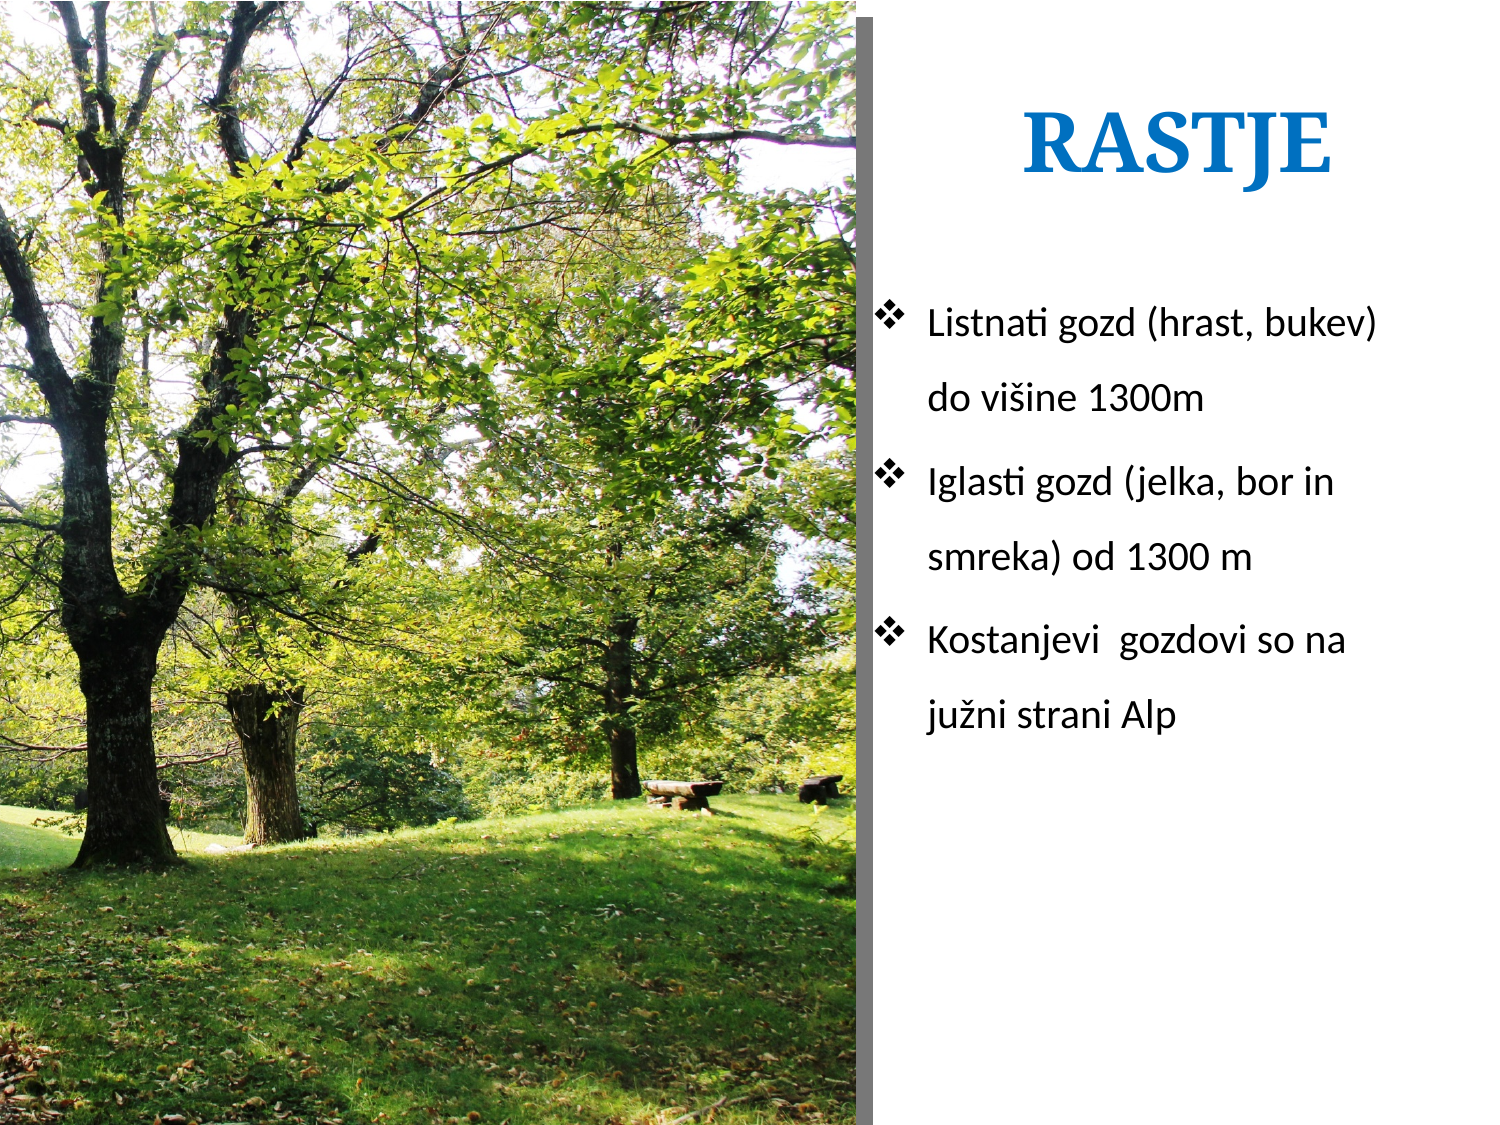

RASTJE
# Listnati gozd (hrast, bukev) do višine 1300m
Iglasti gozd (jelka, bor in smreka) od 1300 m
Kostanjevi gozdovi so na južni strani Alp